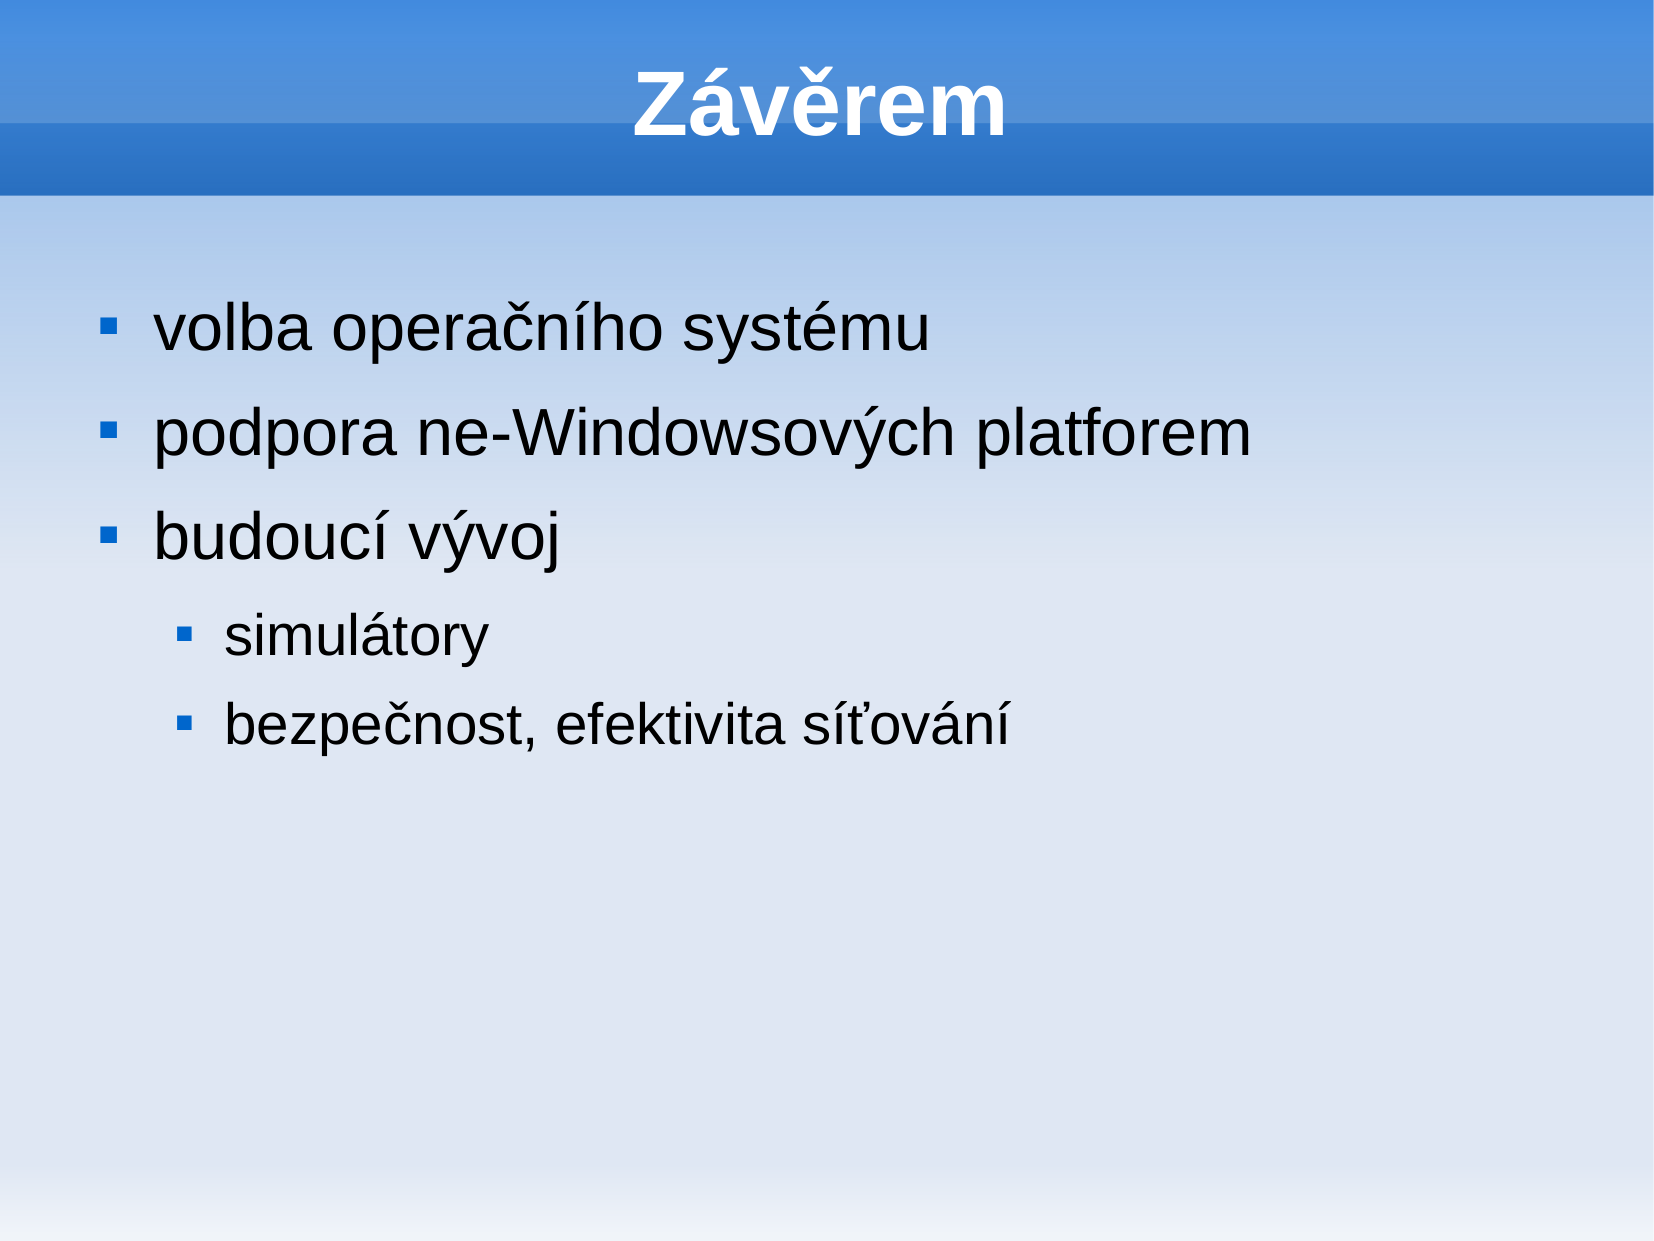

# Závěrem
volba operačního systému
podpora ne-Windowsových platforem
budoucí vývoj
simulátory
bezpečnost, efektivita síťování